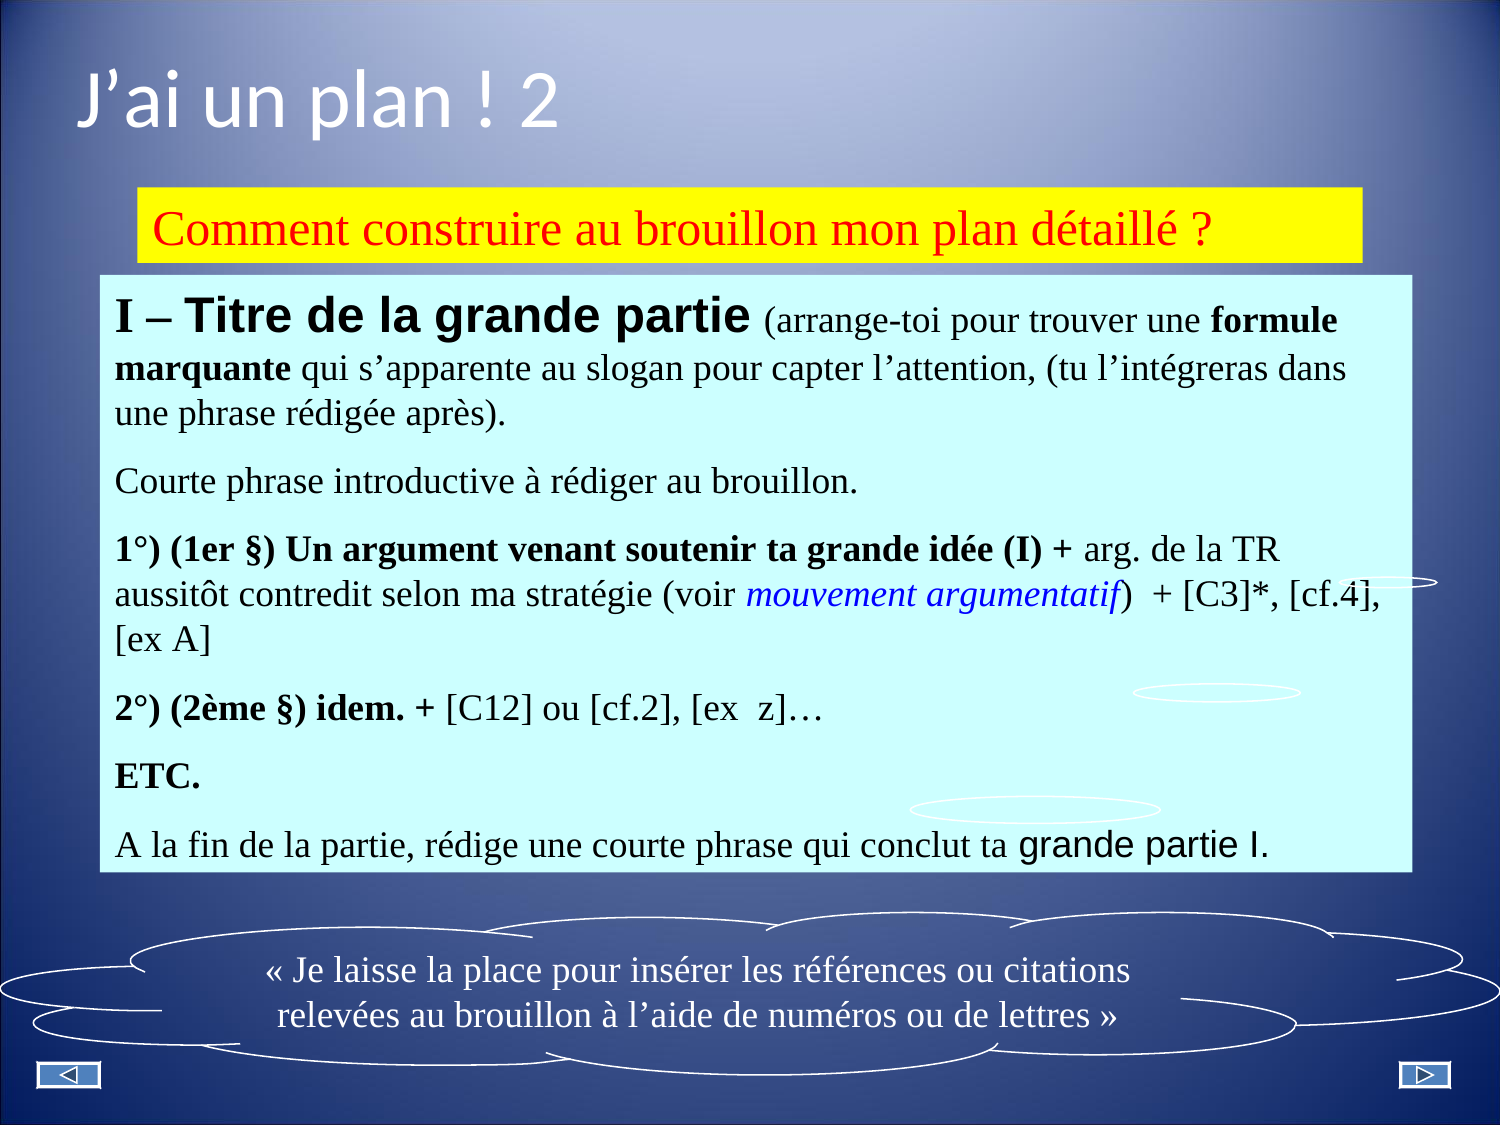

# J’ai un plan ! 2
Comment construire au brouillon mon plan détaillé ?
I – Titre de la grande partie (arrange-toi pour trouver une formule marquante qui s’apparente au slogan pour capter l’attention, (tu l’intégreras dans une phrase rédigée après).
Courte phrase introductive à rédiger au brouillon.
1°) (1er §) Un argument venant soutenir ta grande idée (I) + arg. de la TR aussitôt contredit selon ma stratégie (voir mouvement argumentatif) + [C3]*, [cf.4], [ex A]
2°) (2ème §) idem. + [C12] ou [cf.2], [ex z]…
ETC.
A la fin de la partie, rédige une courte phrase qui conclut ta grande partie I.
« Je laisse la place pour insérer les références ou citations relevées au brouillon à l’aide de numéros ou de lettres »